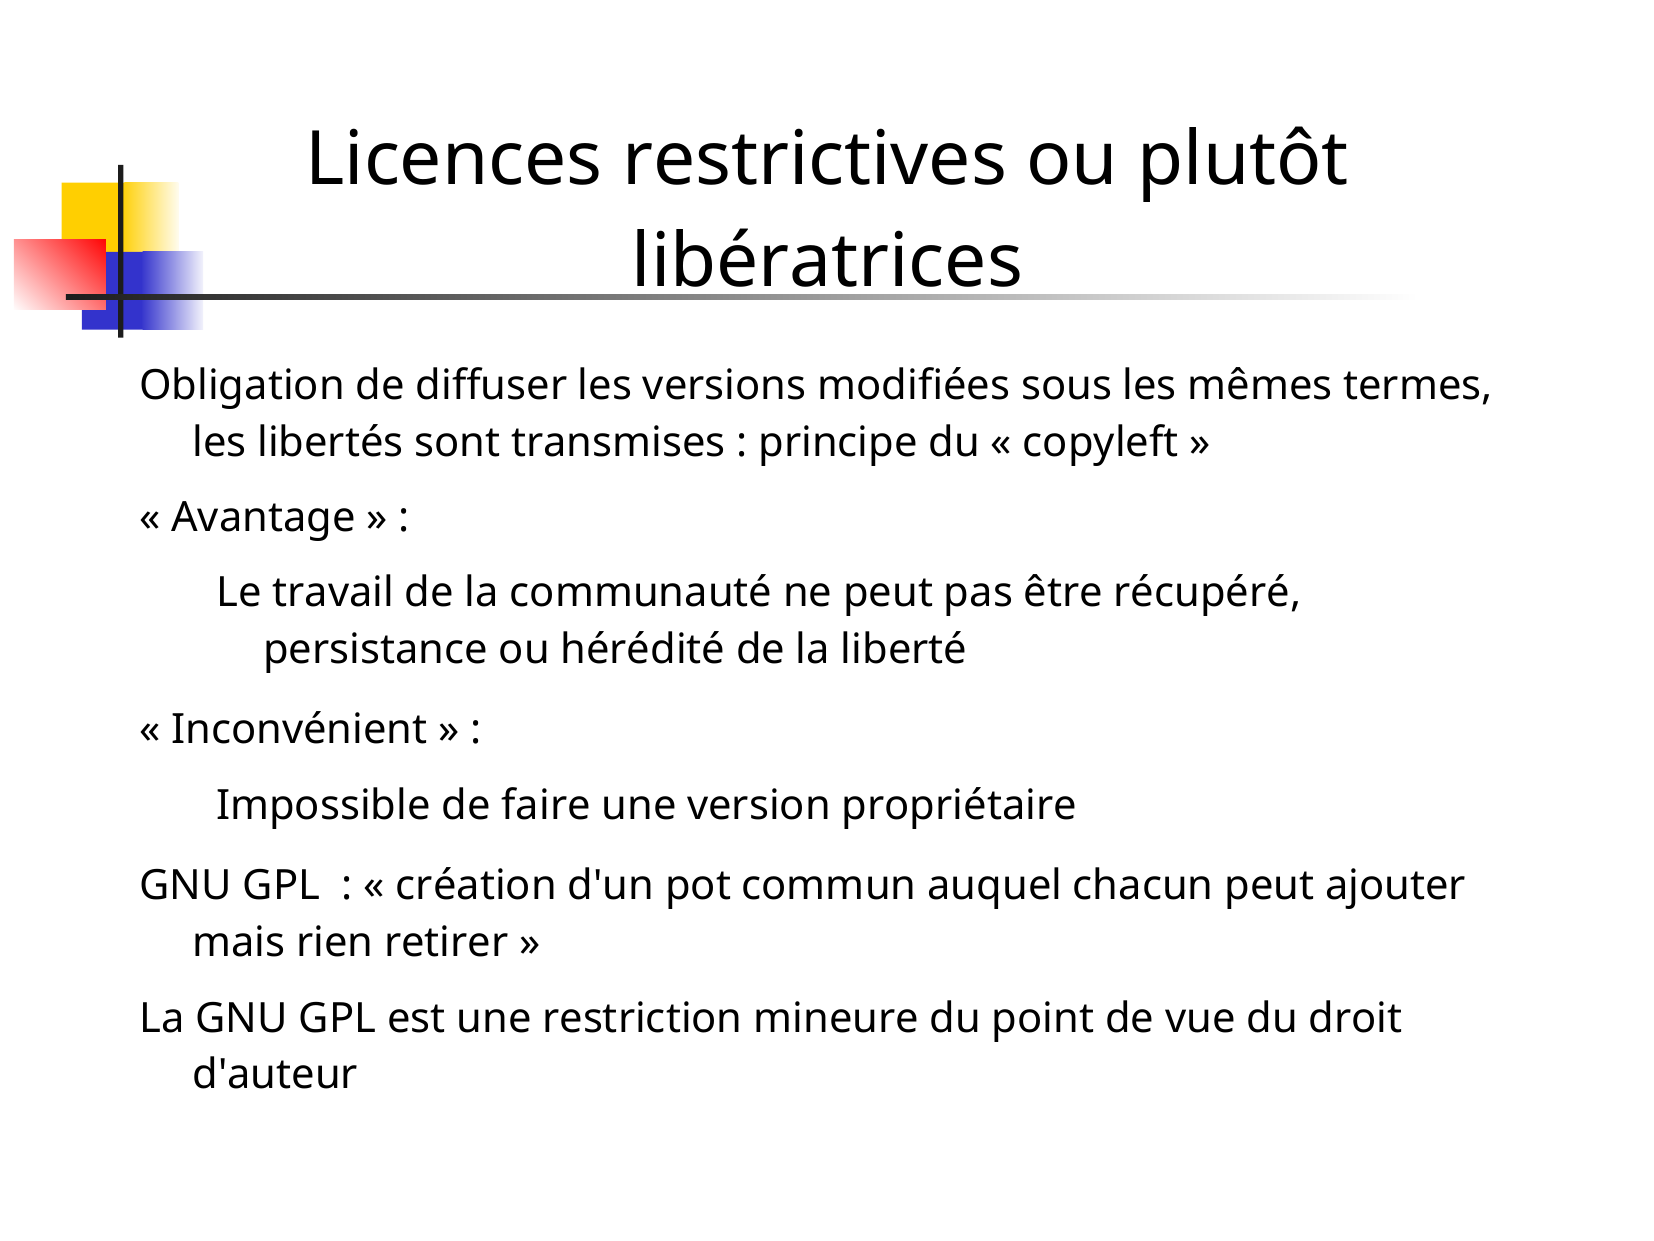

# Licences restrictives ou plutôt libératrices
Obligation de diffuser les versions modifiées sous les mêmes termes, les libertés sont transmises : principe du « copyleft »
« Avantage » :
Le travail de la communauté ne peut pas être récupéré, persistance ou hérédité de la liberté
« Inconvénient » :
Impossible de faire une version propriétaire
GNU GPL  : « création d'un pot commun auquel chacun peut ajouter mais rien retirer »
La GNU GPL est une restriction mineure du point de vue du droit d'auteur